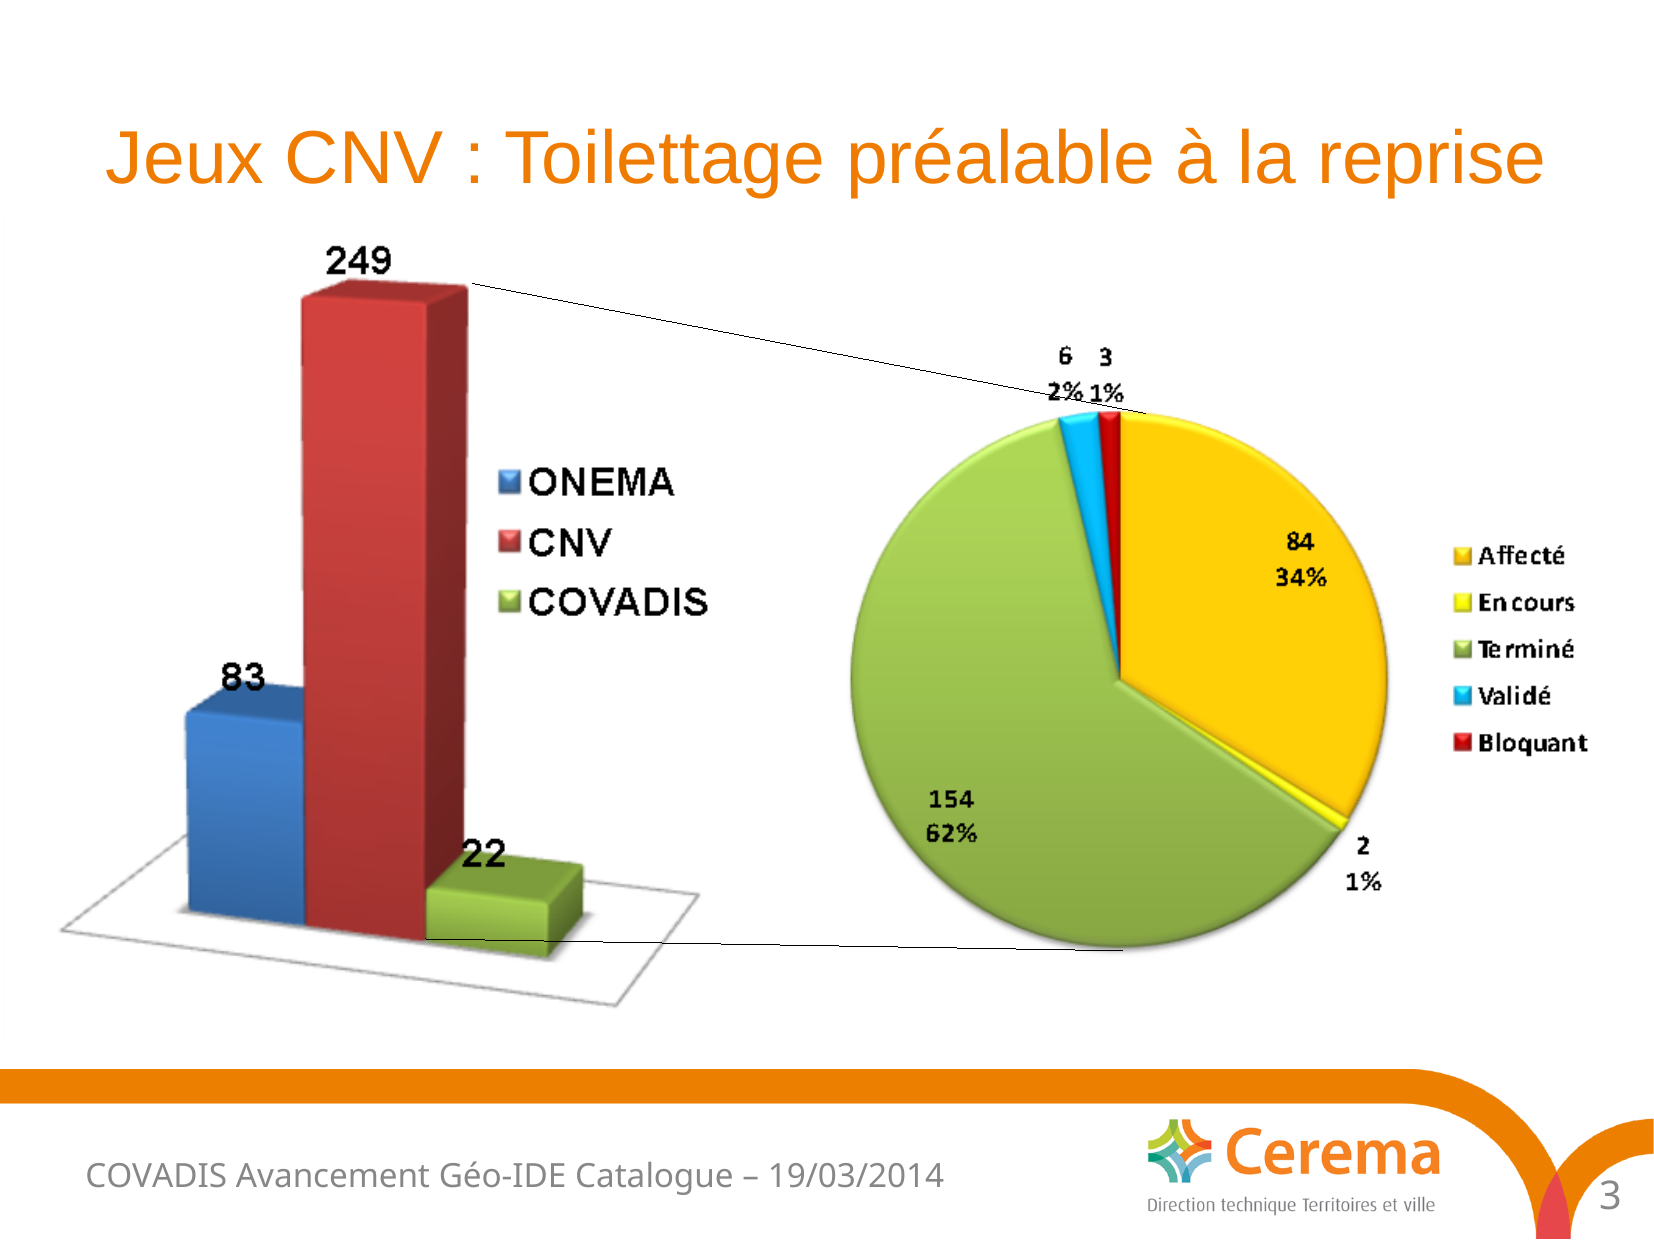

# Jeux CNV : Toilettage préalable à la reprise